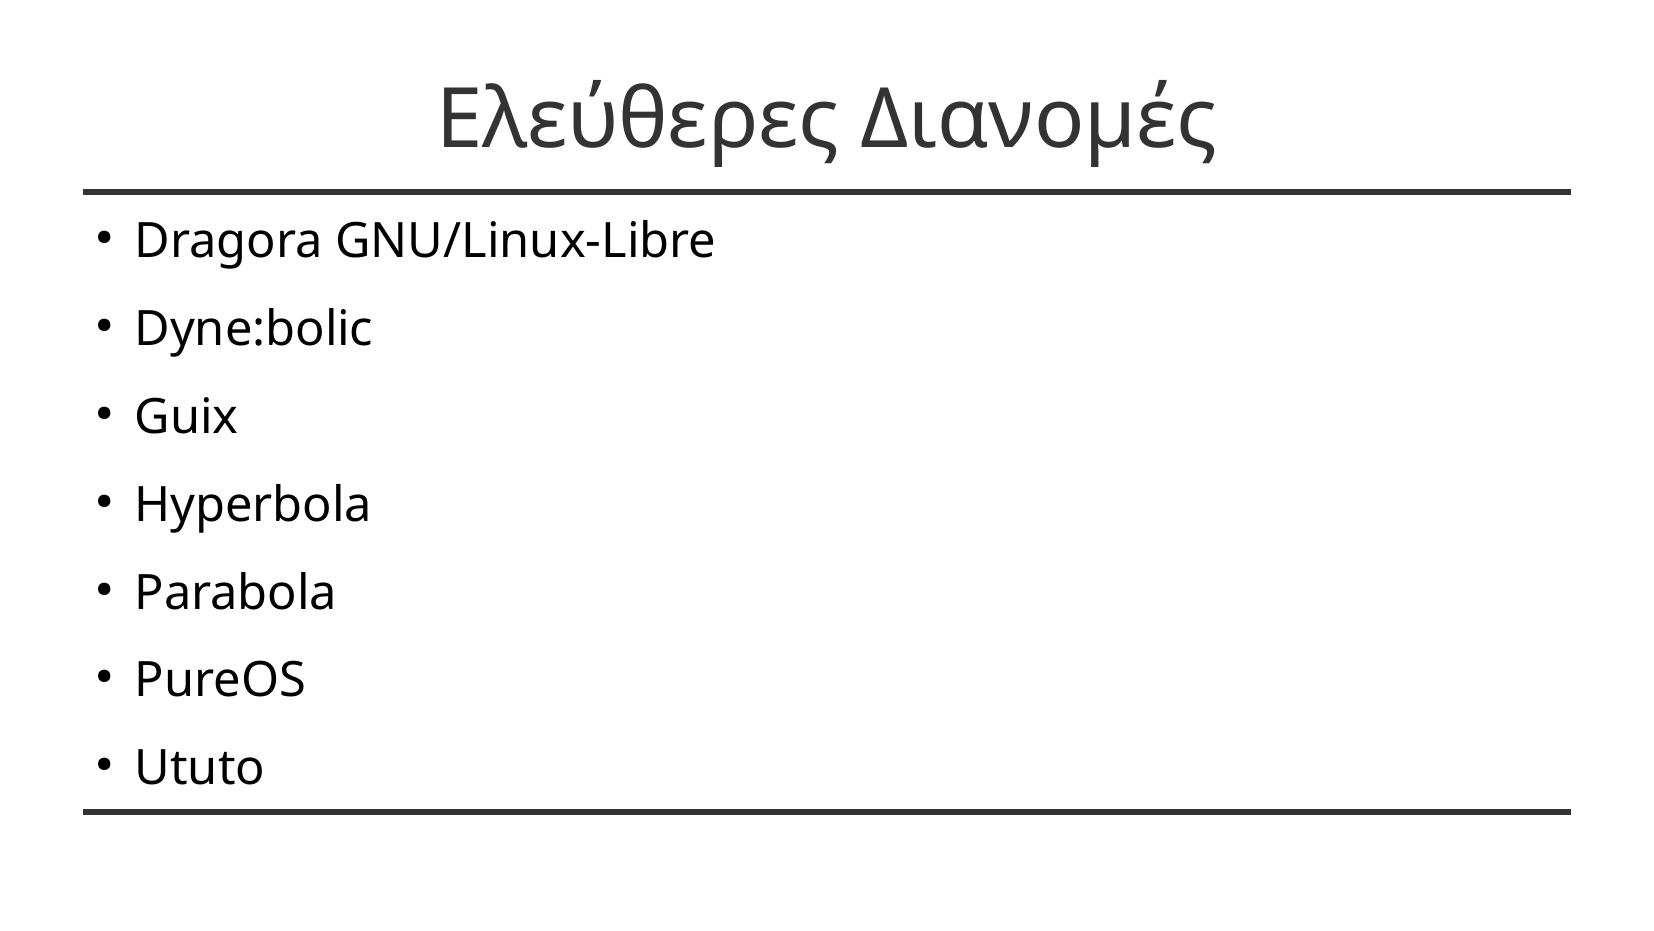

# Ελεύθερες Διανομές
Dragora GNU/Linux-Libre
Dyne:bolic
Guix
Hyperbola
Parabola
PureOS
Ututo